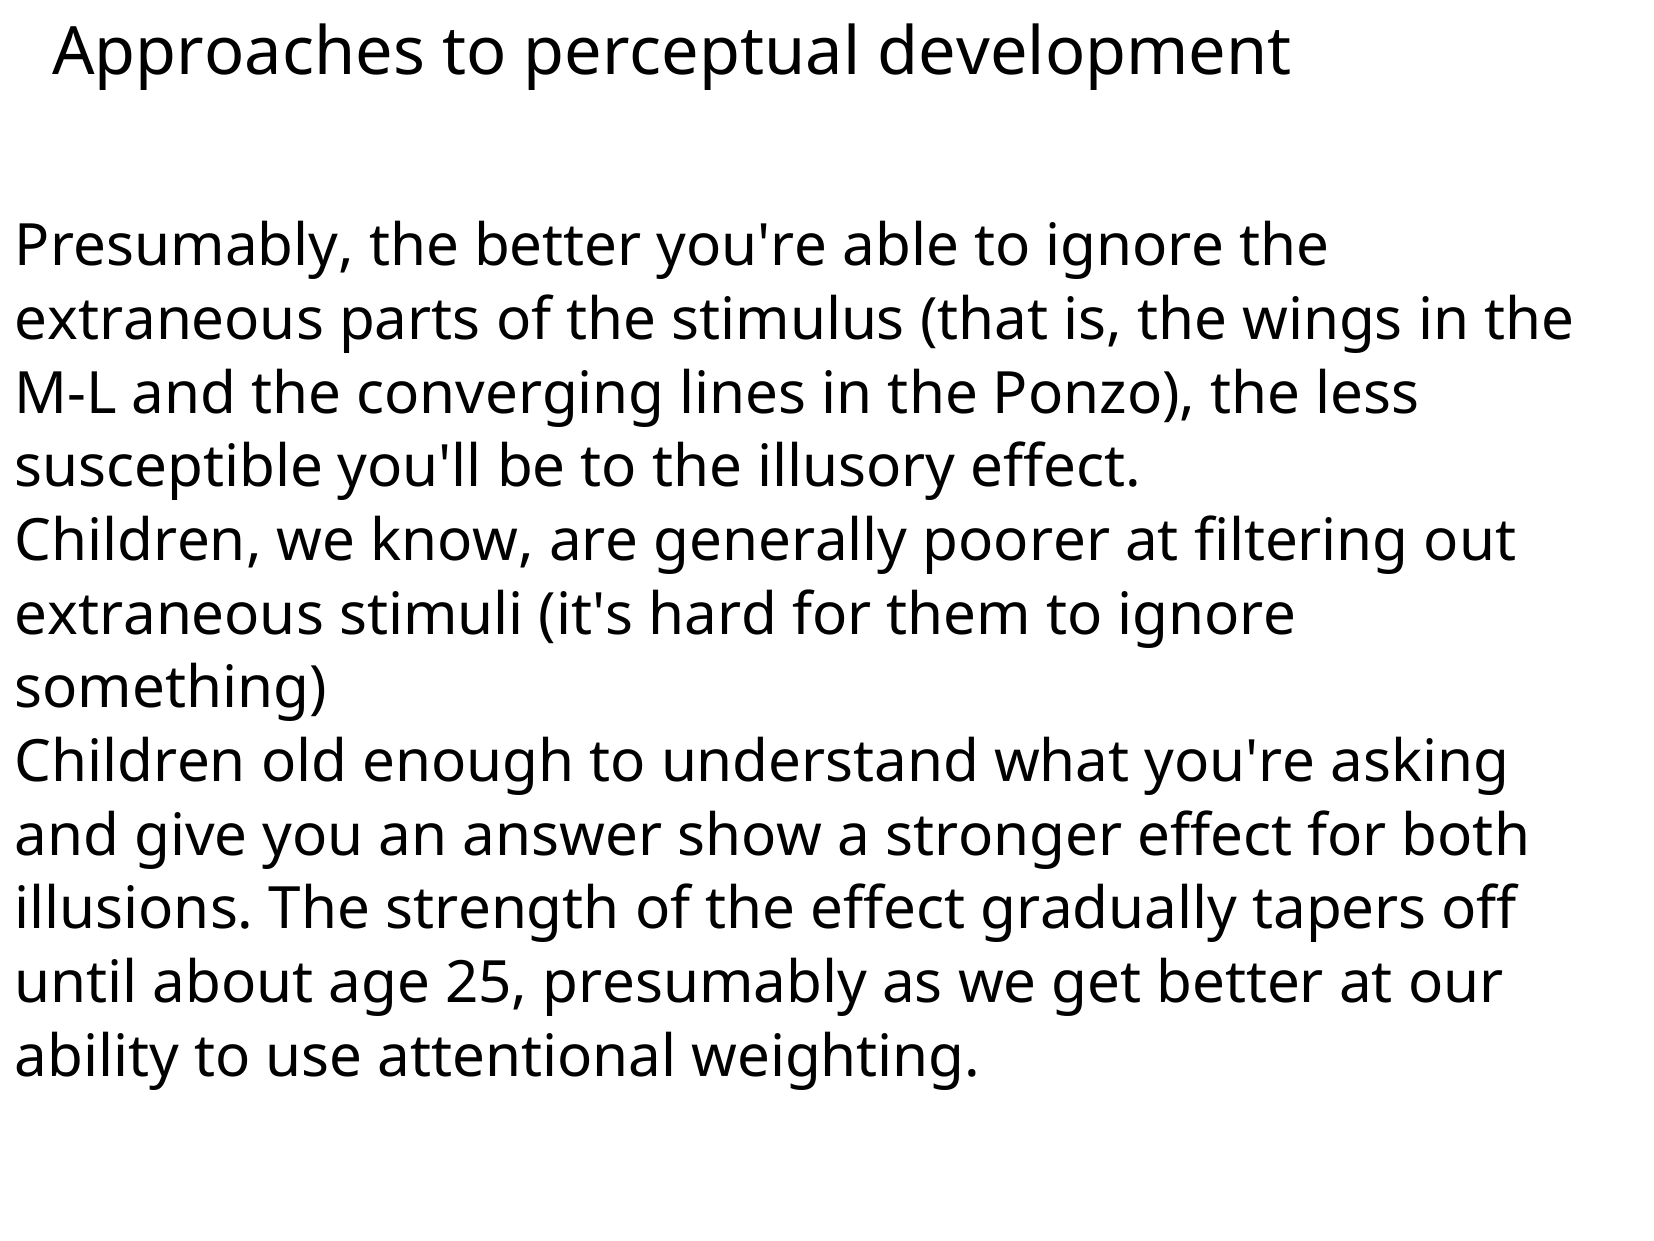

Approaches to perceptual development
Presumably, the better you're able to ignore the extraneous parts of the stimulus (that is, the wings in the M-L and the converging lines in the Ponzo), the less susceptible you'll be to the illusory effect.
Children, we know, are generally poorer at filtering out extraneous stimuli (it's hard for them to ignore something)
Children old enough to understand what you're asking and give you an answer show a stronger effect for both illusions. The strength of the effect gradually tapers off until about age 25, presumably as we get better at our ability to use attentional weighting.